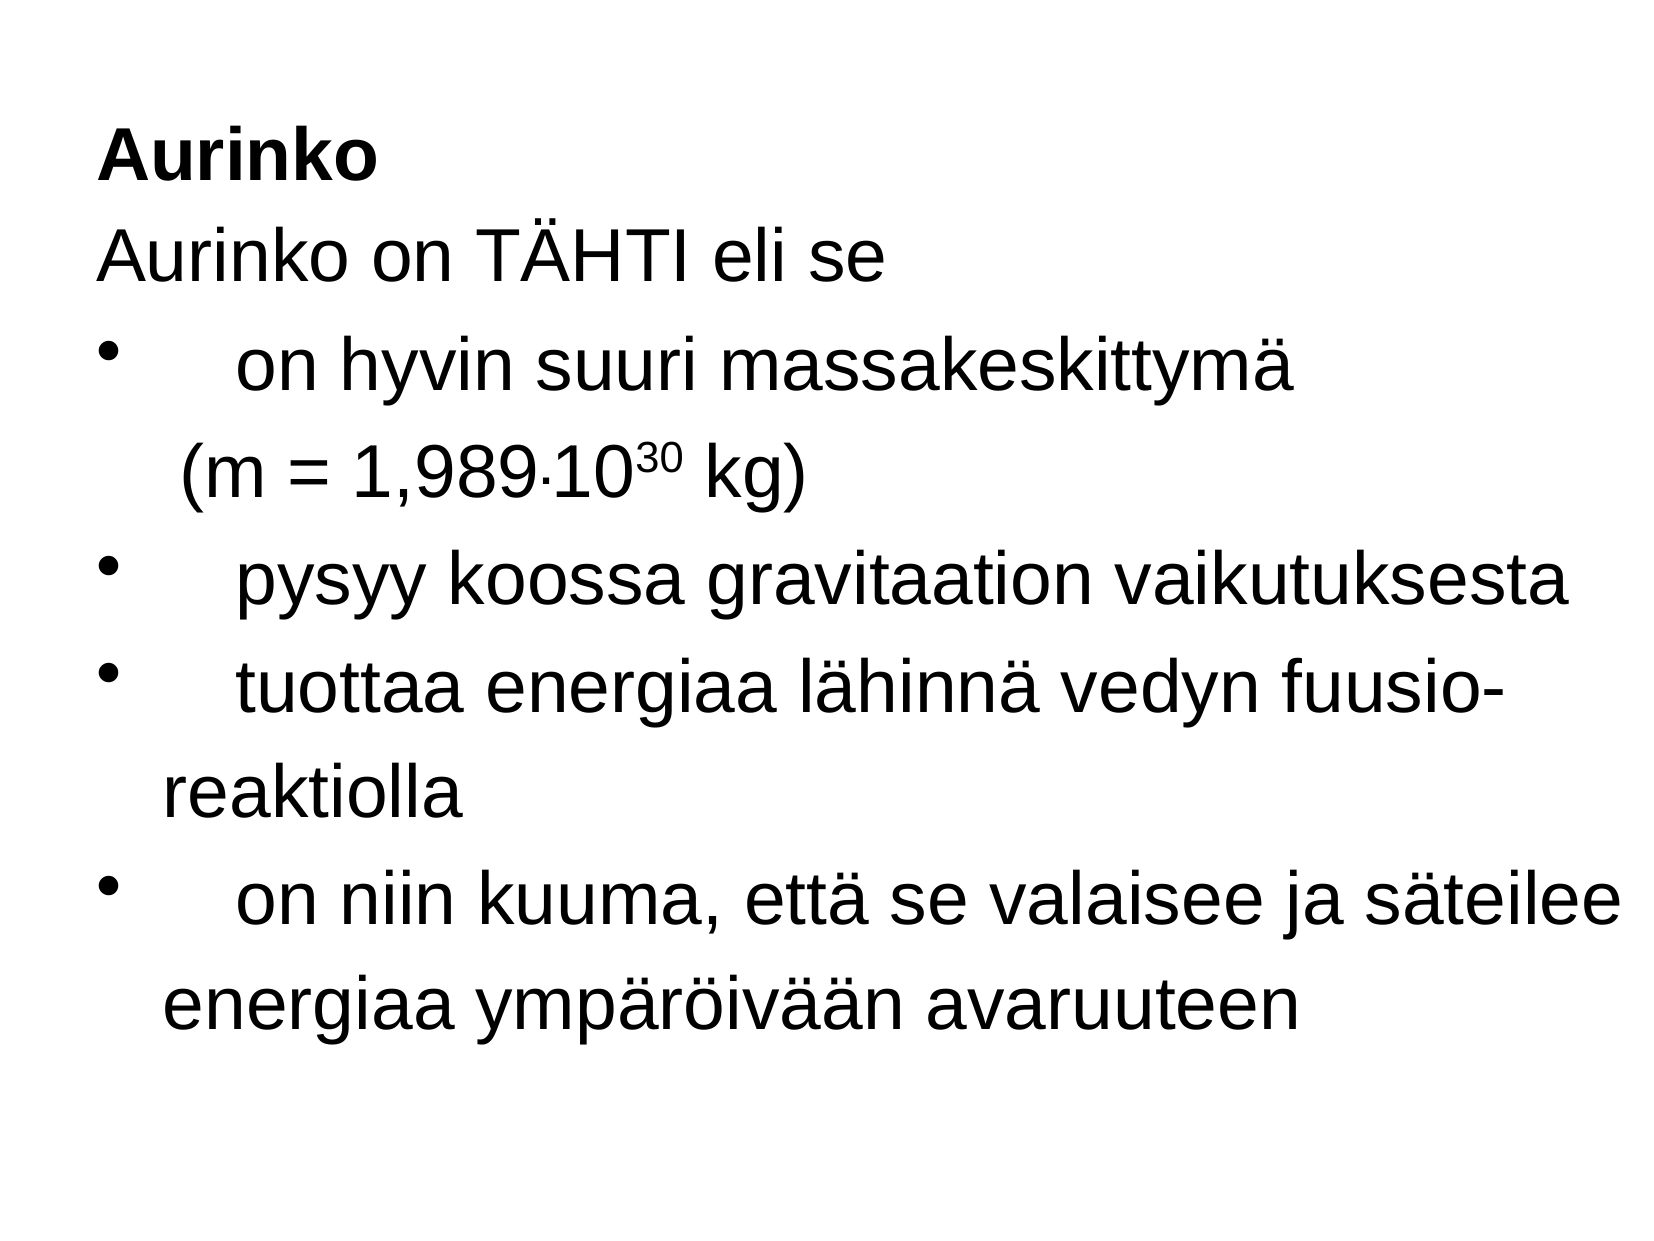

Aurinko
Aurinko on TÄHTI eli se
 on hyvin suuri massakeskittymä
 (m = 1,989.1030 kg)
 pysyy koossa gravitaation vaikutuksesta
 tuottaa energiaa lähinnä vedyn fuusio-reaktiolla
 on niin kuuma, että se valaisee ja säteilee energiaa ympäröivään avaruuteen